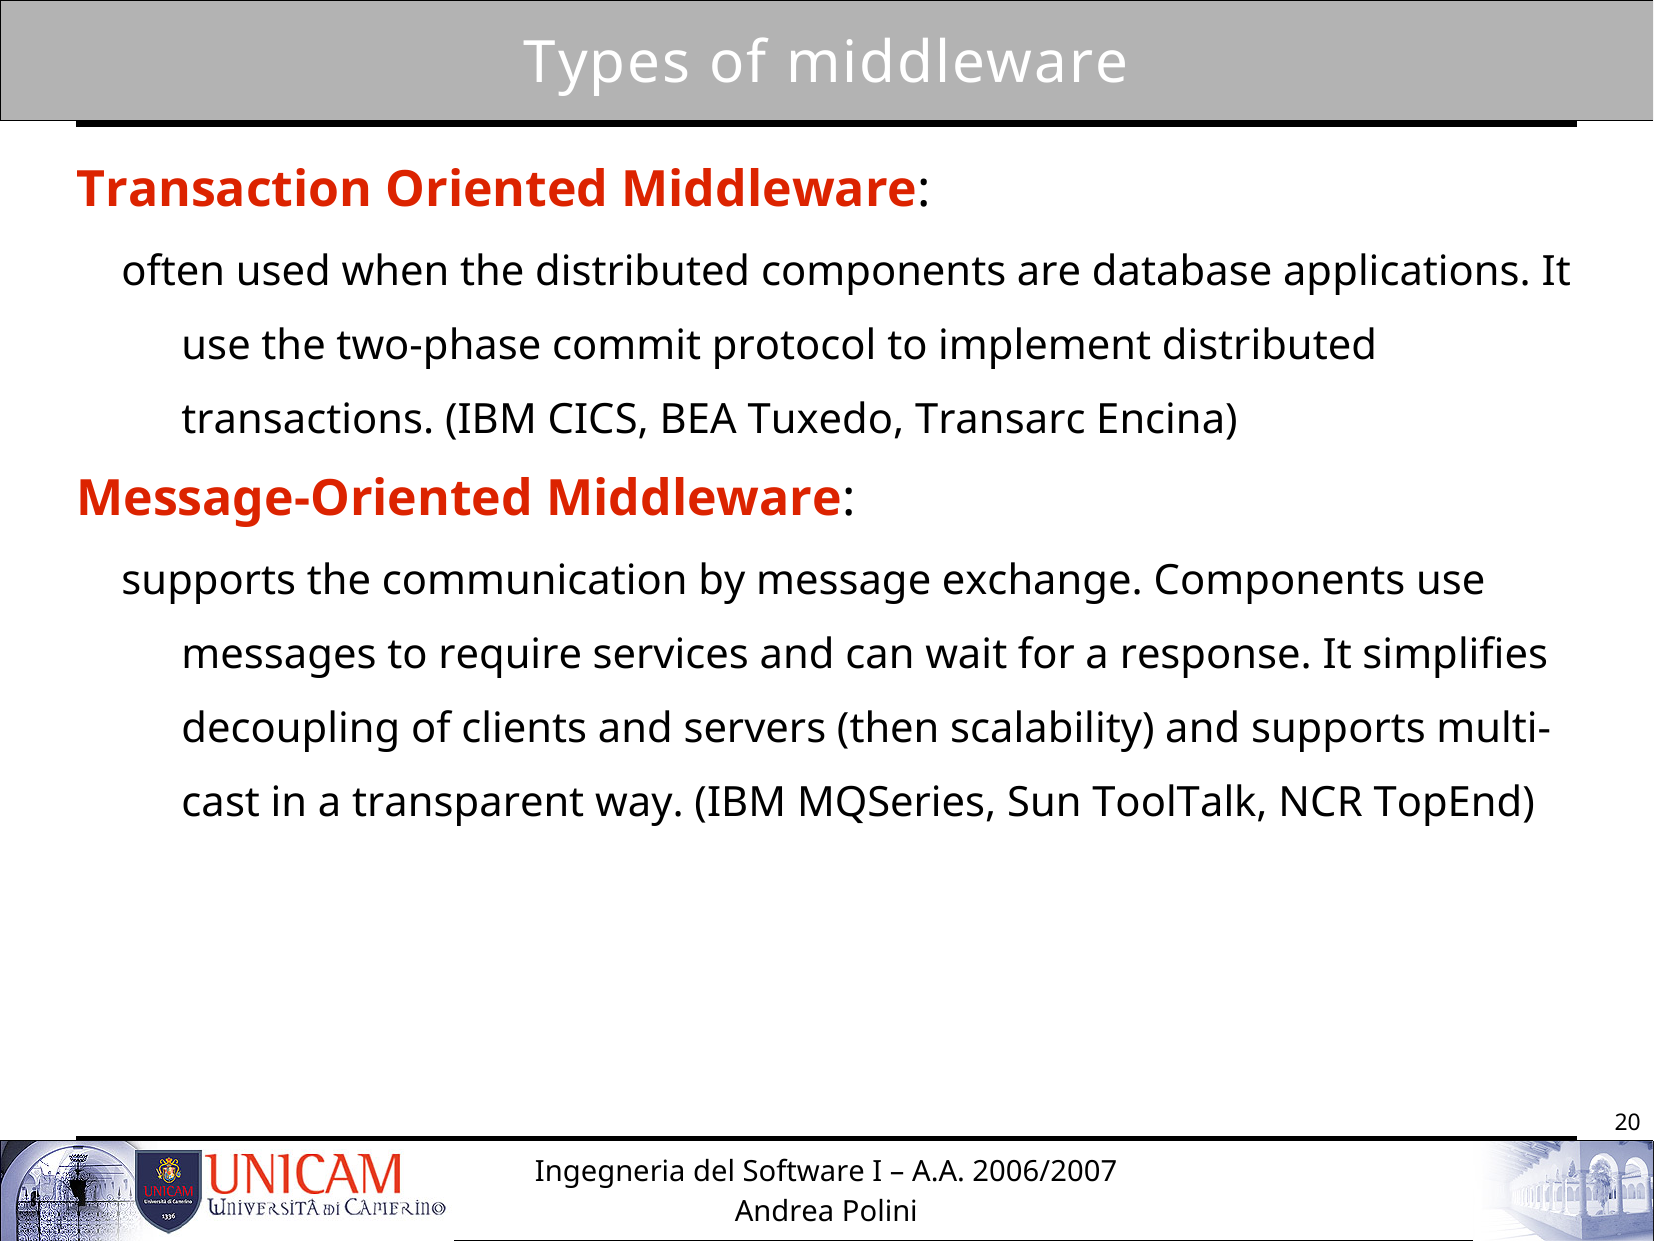

# Types of middleware
Transaction Oriented Middleware:
often used when the distributed components are database applications. It use the two-phase commit protocol to implement distributed transactions. (IBM CICS, BEA Tuxedo, Transarc Encina)
Message-Oriented Middleware:
supports the communication by message exchange. Components use messages to require services and can wait for a response. It simplifies decoupling of clients and servers (then scalability) and supports multi-cast in a transparent way. (IBM MQSeries, Sun ToolTalk, NCR TopEnd)
20